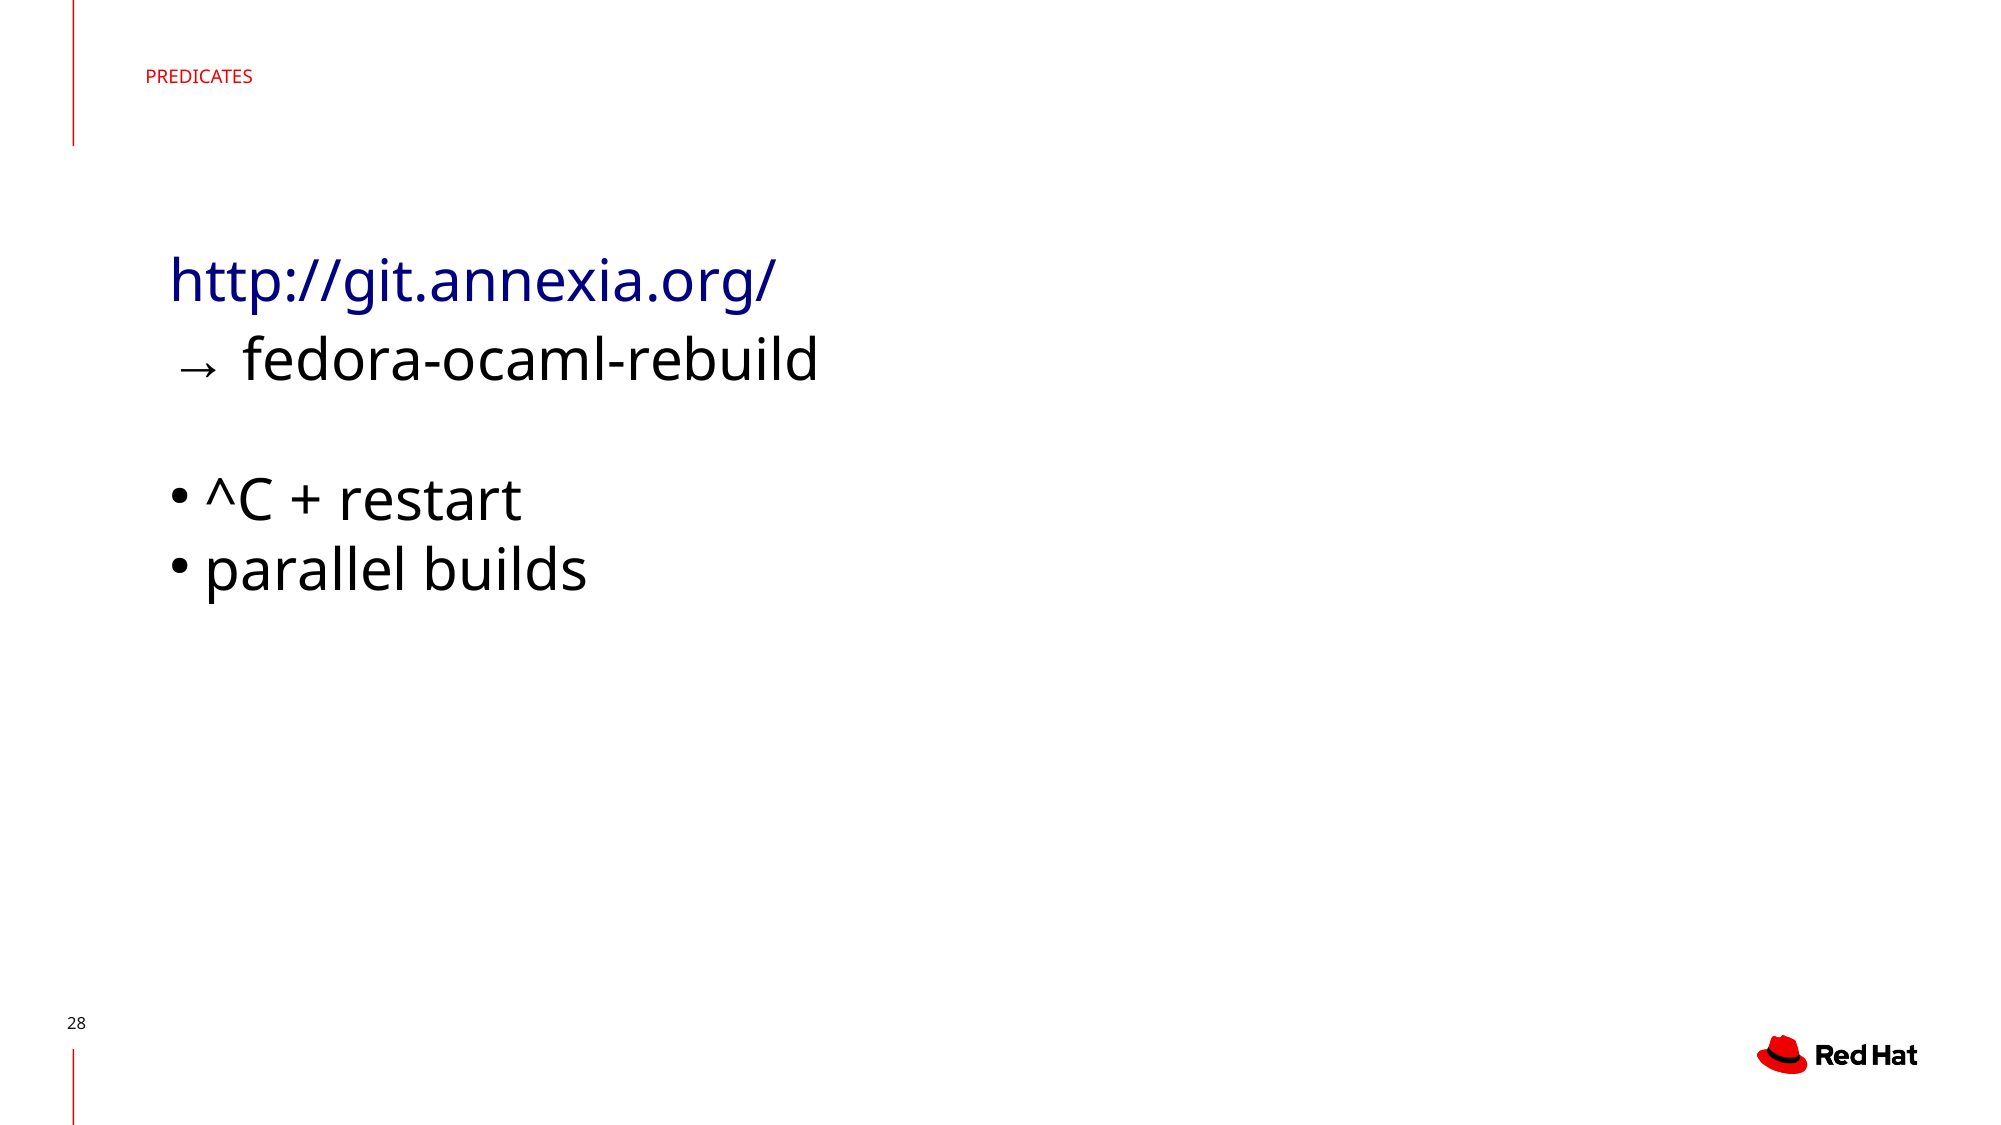

PREDICATES
http://git.annexia.org/
→ fedora-ocaml-rebuild
^C + restart
parallel builds
28